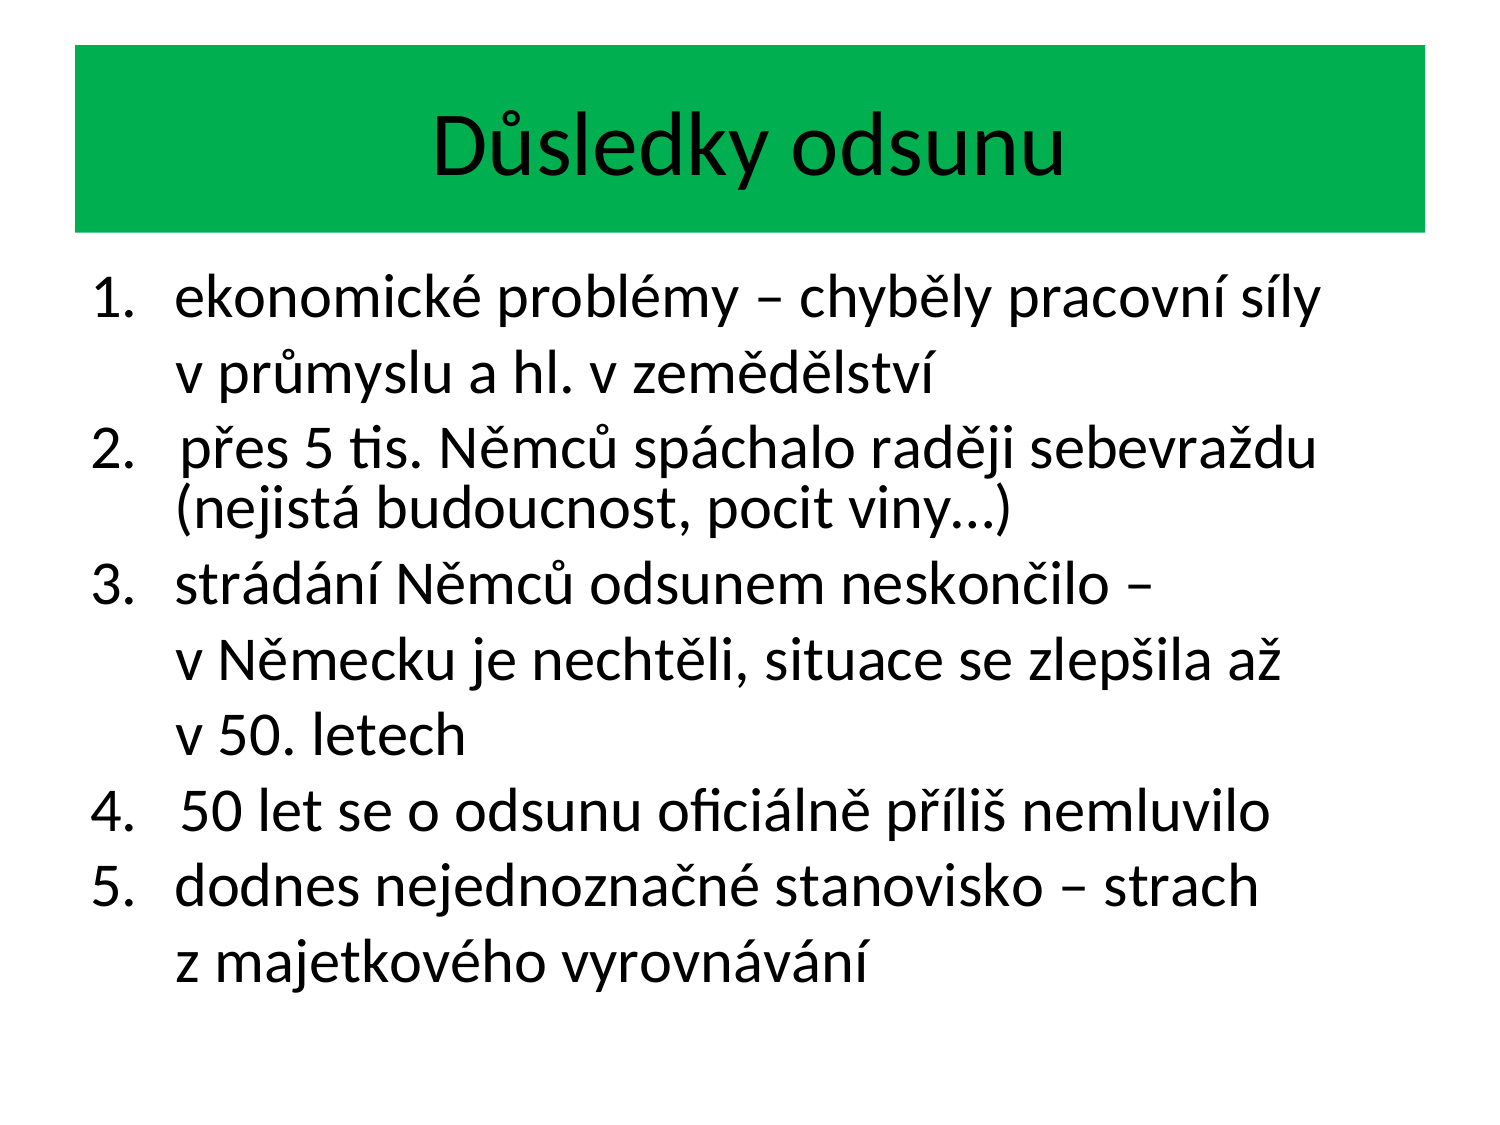

# Důsledky odsunu
ekonomické problémy – chyběly pracovní síly
 v průmyslu a hl. v zemědělství
2. přes 5 tis. Němců spáchalo raději sebevraždu (nejistá budoucnost, pocit viny…)
strádání Němců odsunem neskončilo –
 v Německu je nechtěli, situace se zlepšila až
 v 50. letech
4. 50 let se o odsunu oficiálně příliš nemluvilo
dodnes nejednoznačné stanovisko – strach
 z majetkového vyrovnávání